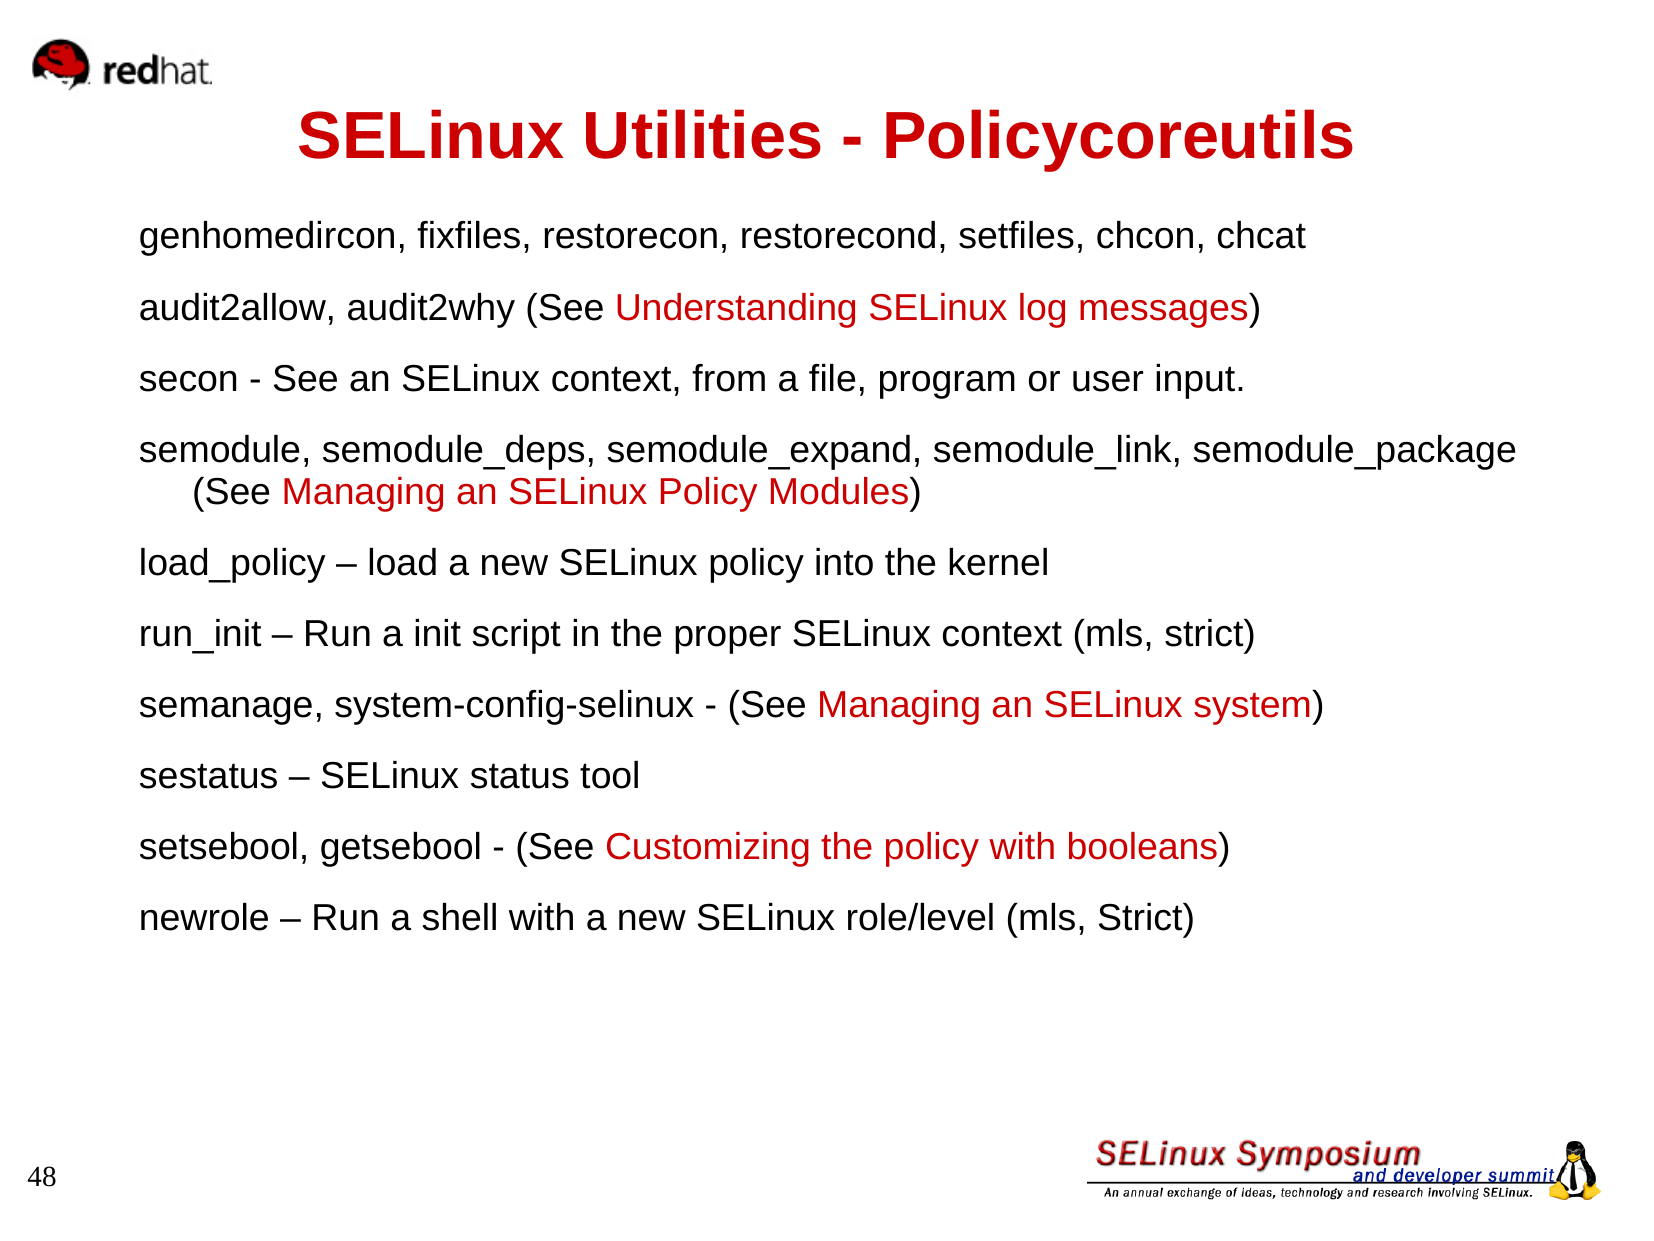

# SELinux Utilities - Policycoreutils
genhomedircon, fixfiles, restorecon, restorecond, setfiles, chcon, chcat
audit2allow, audit2why (See Understanding SELinux log messages)
secon - See an SELinux context, from a file, program or user input.
semodule, semodule_deps, semodule_expand, semodule_link, semodule_package (See Managing an SELinux Policy Modules)
load_policy – load a new SELinux policy into the kernel
run_init – Run a init script in the proper SELinux context (mls, strict)
semanage, system-config-selinux - (See Managing an SELinux system)
sestatus – SELinux status tool
setsebool, getsebool - (See Customizing the policy with booleans)
newrole – Run a shell with a new SELinux role/level (mls, Strict)